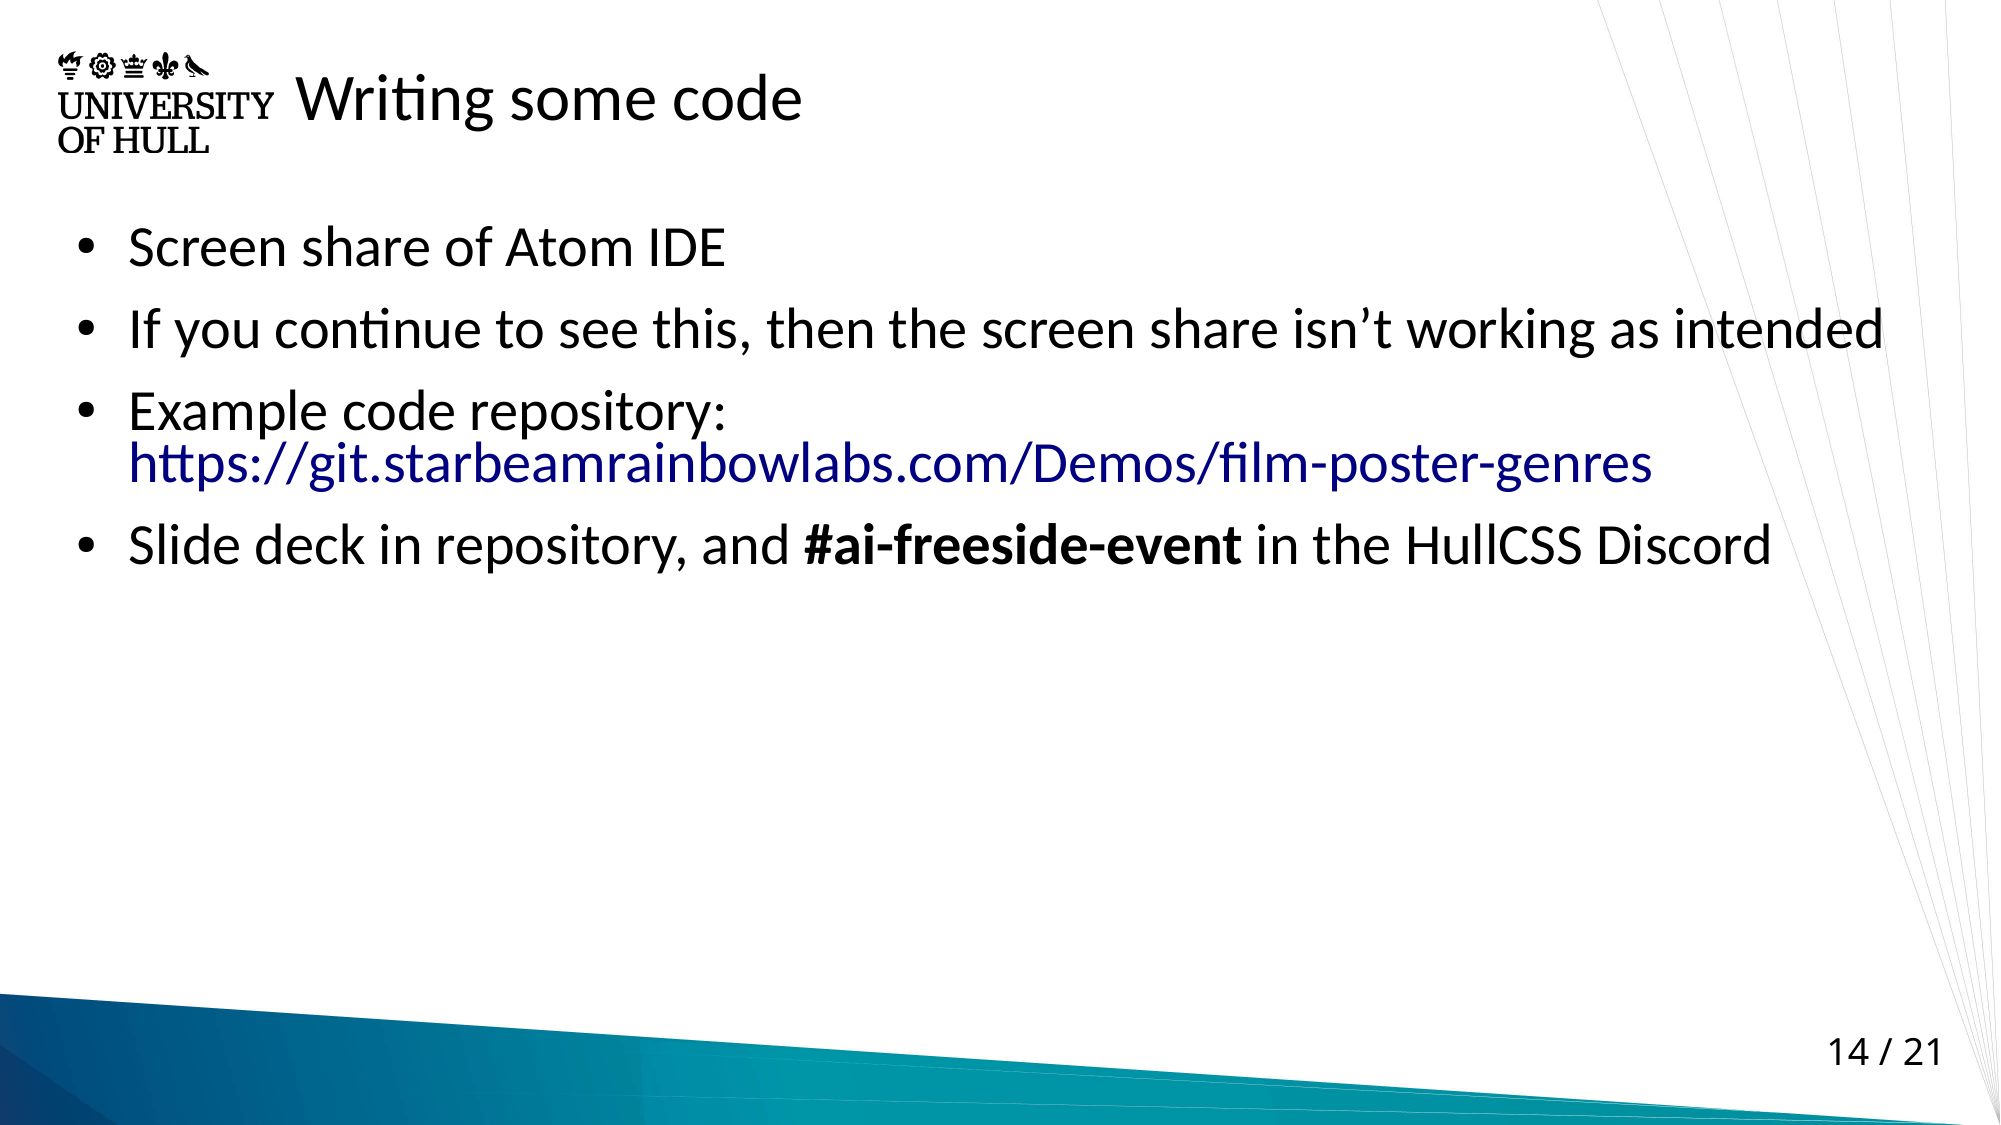

# Writing some code
Screen share of Atom IDE
If you continue to see this, then the screen share isn’t working as intended
Example code repository: https://git.starbeamrainbowlabs.com/Demos/film-poster-genres
Slide deck in repository, and #ai-freeside-event in the HullCSS Discord